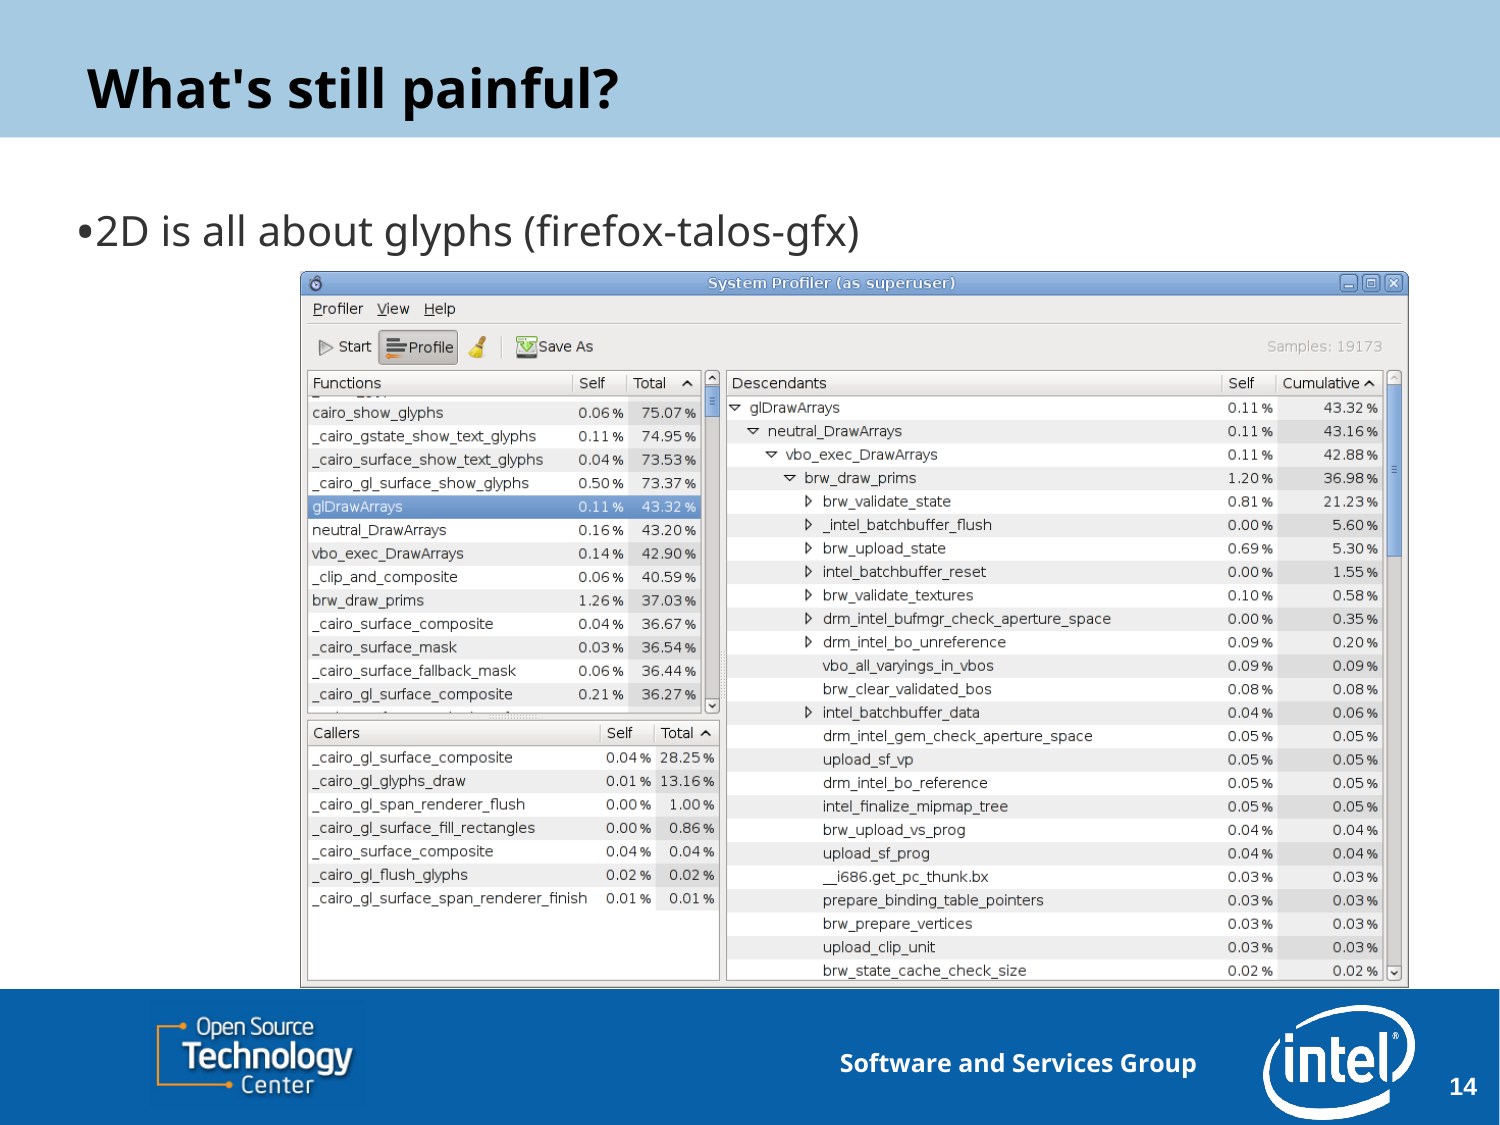

# What's still painful?
2D is all about glyphs (firefox-talos-gfx)